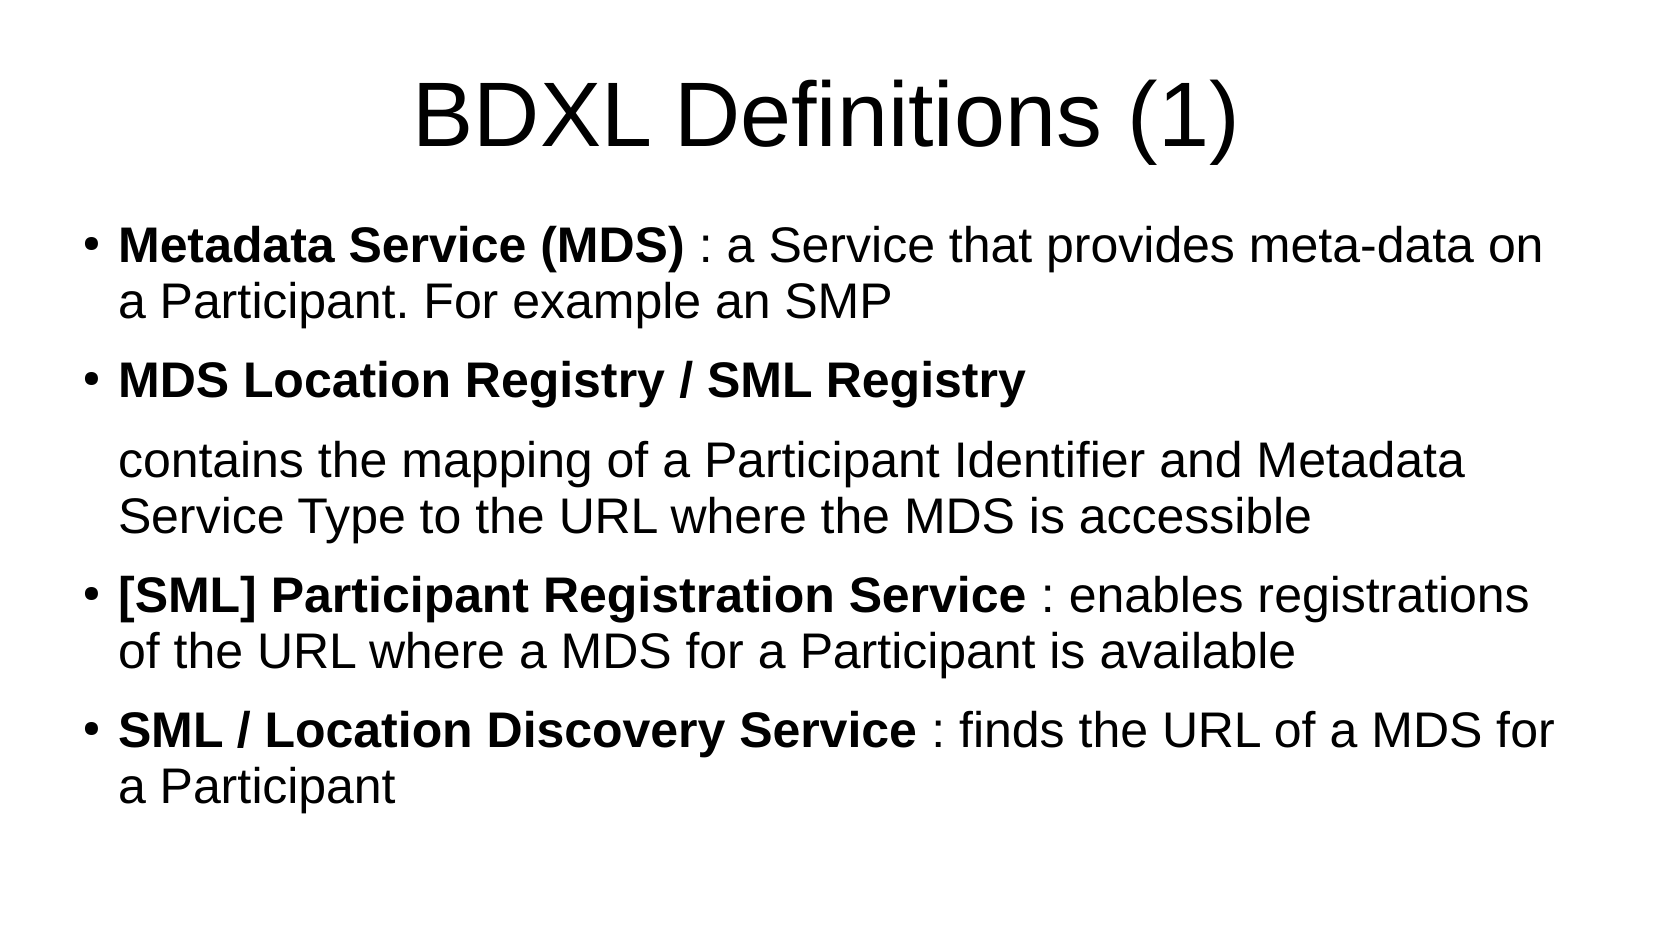

# BDXL Definitions (1)
Metadata Service (MDS) : a Service that provides meta-data on a Participant. For example an SMP
MDS Location Registry / SML Registry
contains the mapping of a Participant Identifier and Metadata Service Type to the URL where the MDS is accessible
[SML] Participant Registration Service : enables registrations of the URL where a MDS for a Participant is available
SML / Location Discovery Service : finds the URL of a MDS for a Participant